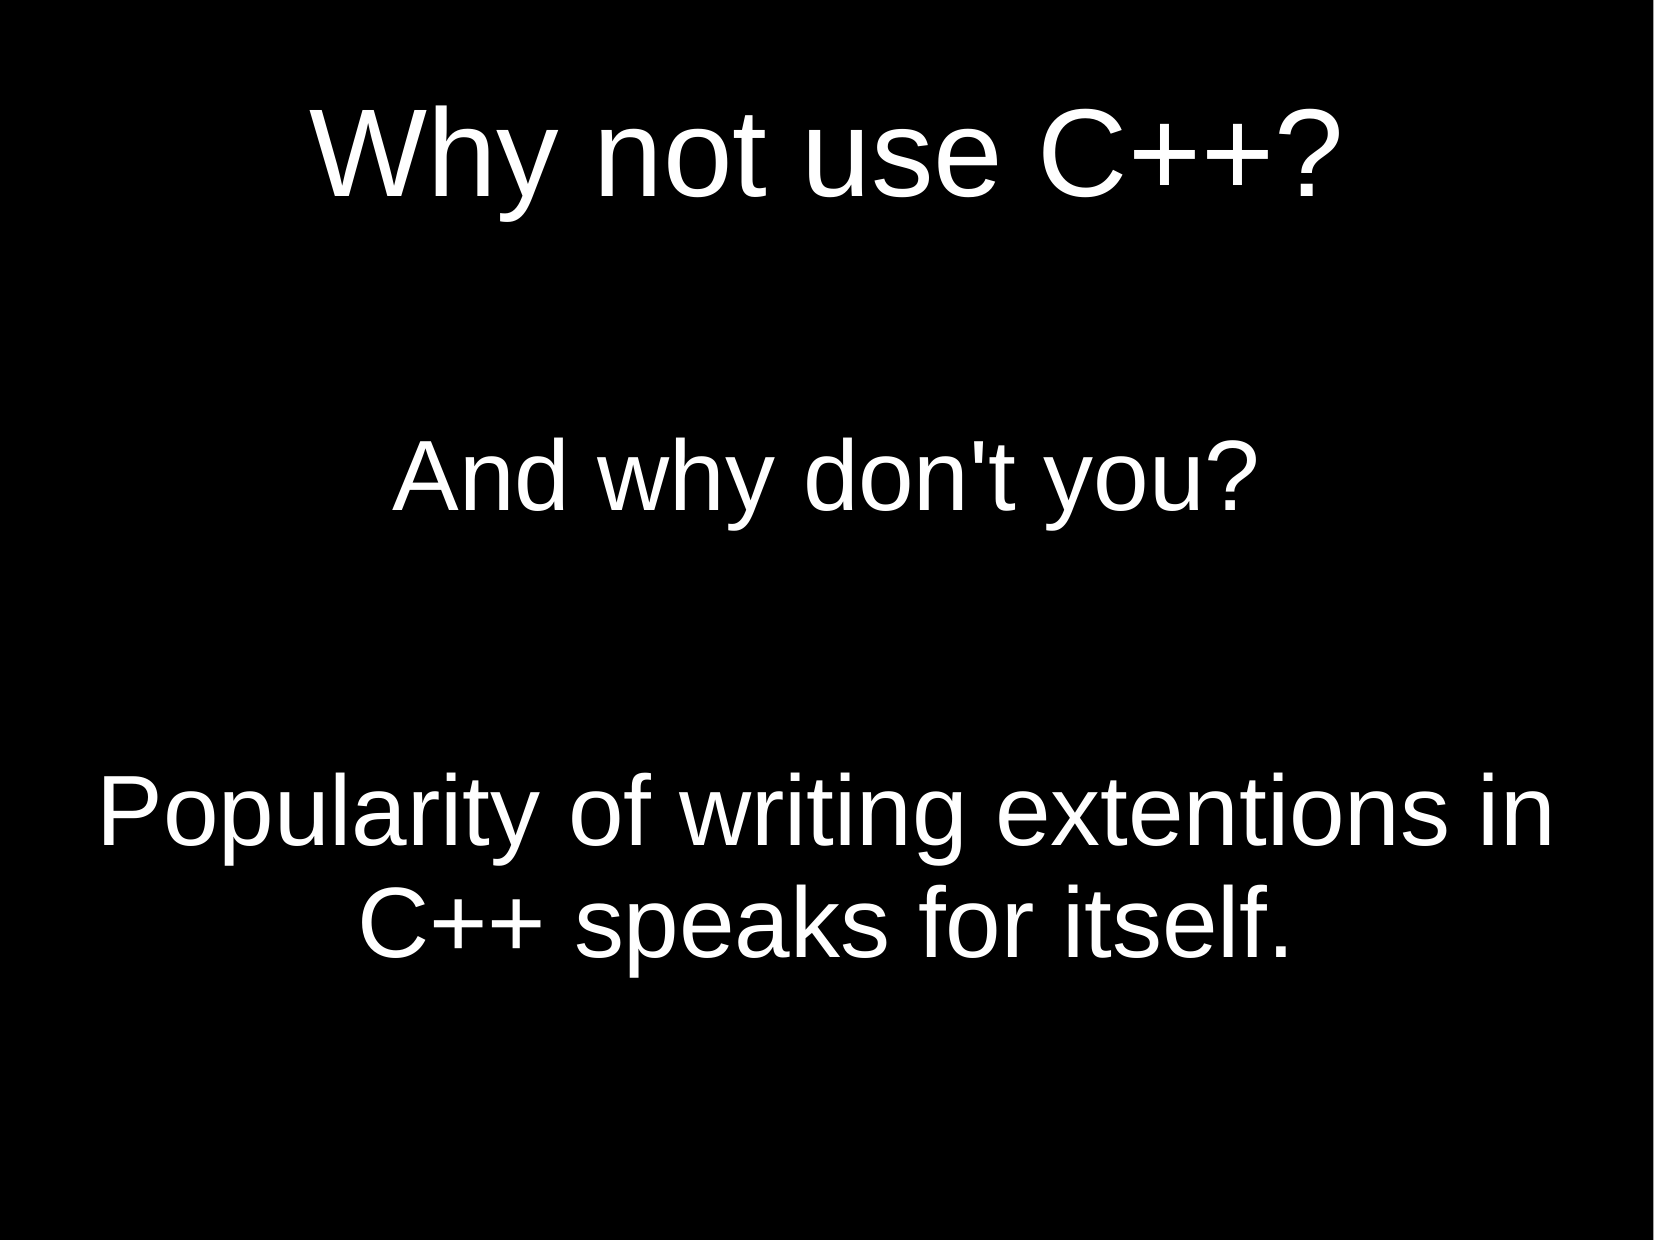

# Why not use C++?
And why don't you?
Popularity of writing extentions in C++ speaks for itself.